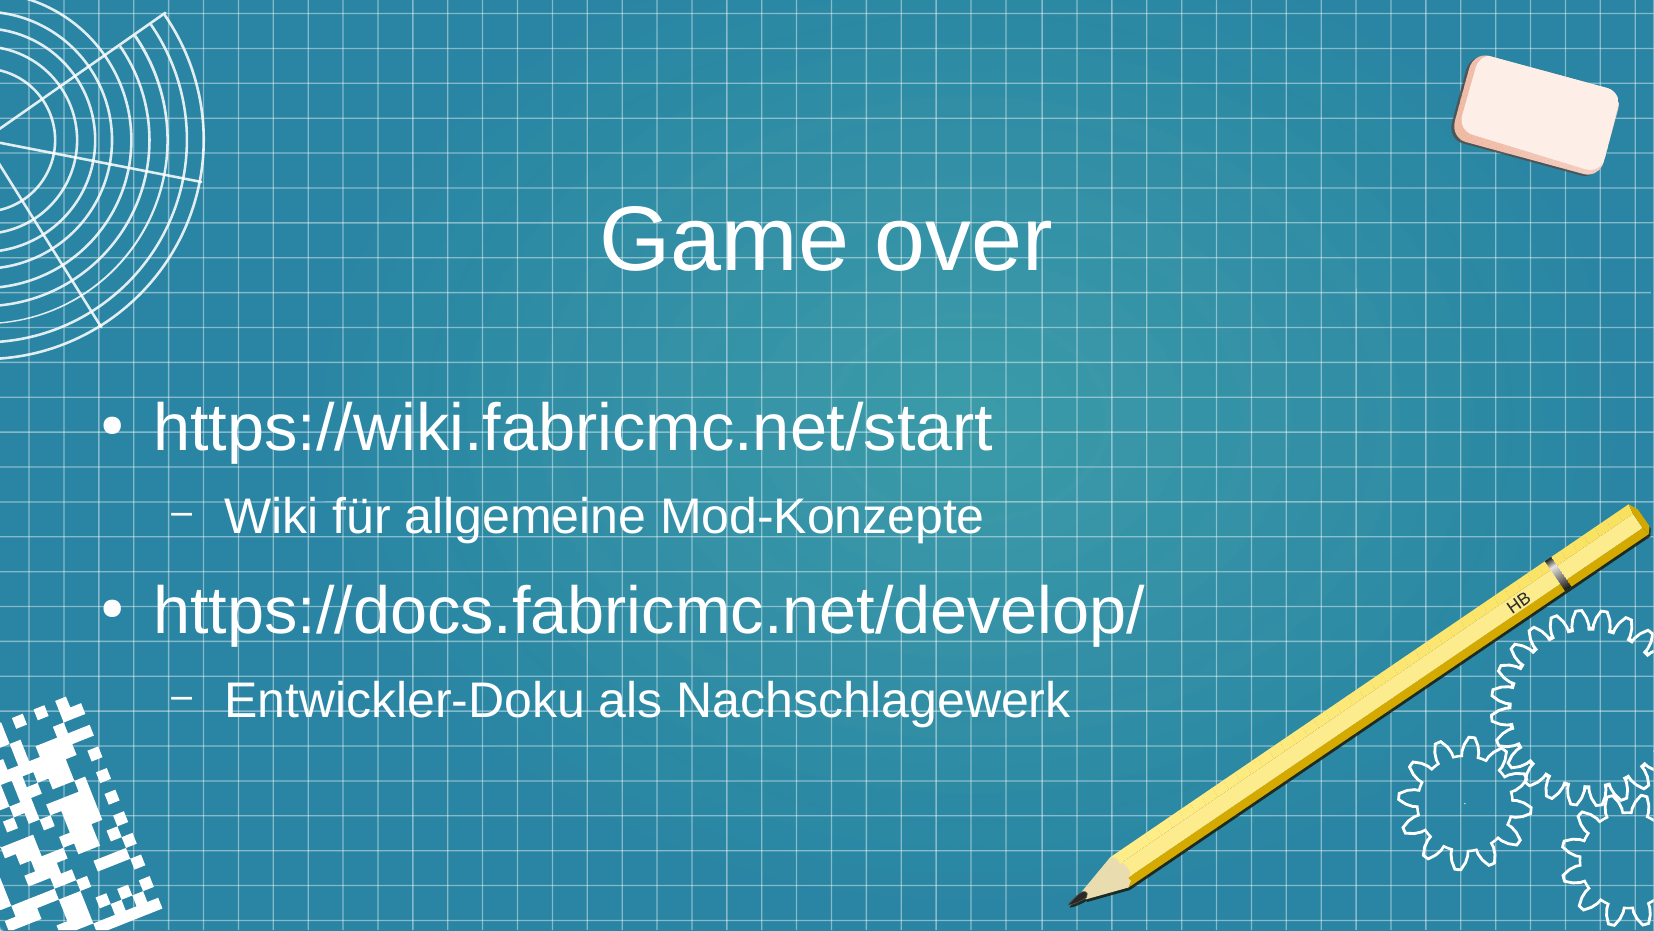

# Game over
https://wiki.fabricmc.net/start
Wiki für allgemeine Mod-Konzepte
https://docs.fabricmc.net/develop/
Entwickler-Doku als Nachschlagewerk